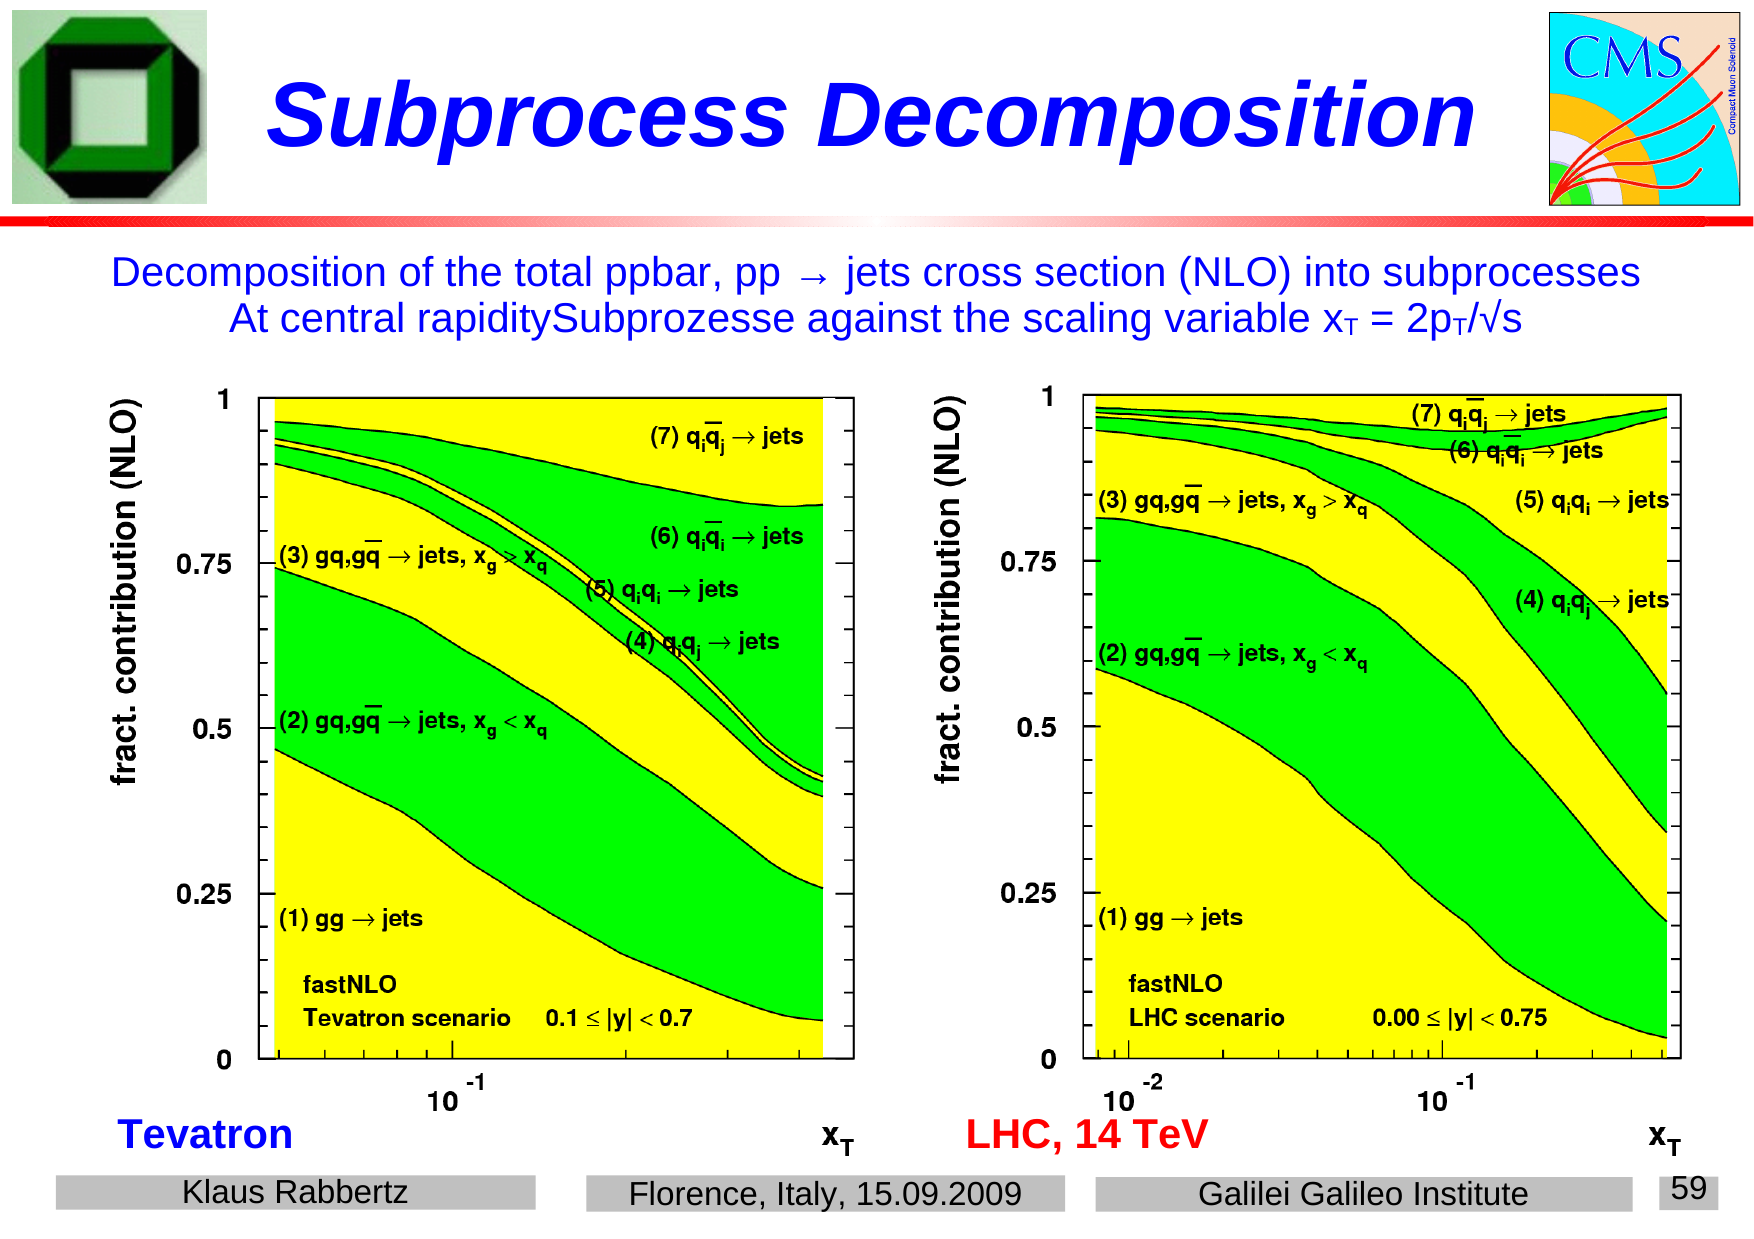

# Subprocess Decomposition
Decomposition of the total ppbar, pp → jets cross section (NLO) into subprocesses
At central rapiditySubprozesse against the scaling variable xT = 2pT/√s
Tevatron
LHC, 14 TeV